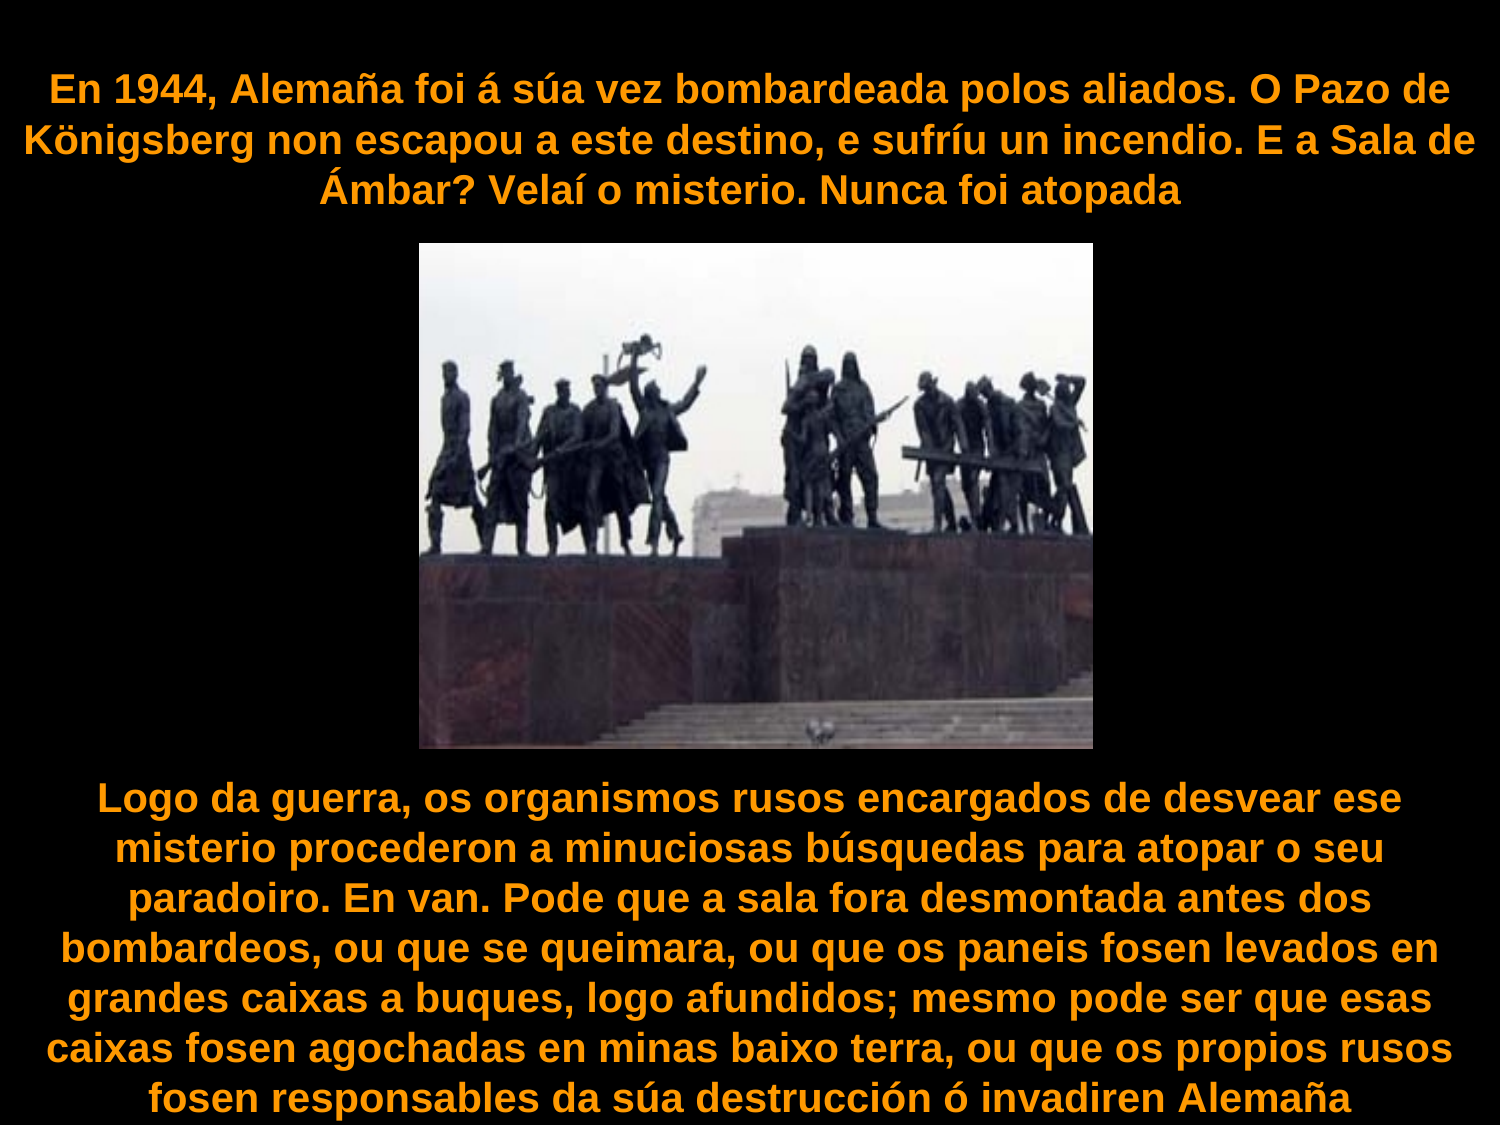

En 1944, Alemaña foi á súa vez bombardeada polos aliados. O Pazo de Königsberg non escapou a este destino, e sufríu un incendio. E a Sala de Ámbar? Velaí o misterio. Nunca foi atopada
Logo da guerra, os organismos rusos encargados de desvear ese misterio procederon a minuciosas búsquedas para atopar o seu paradoiro. En van. Pode que a sala fora desmontada antes dos bombardeos, ou que se queimara, ou que os paneis fosen levados en grandes caixas a buques, logo afundidos; mesmo pode ser que esas caixas fosen agochadas en minas baixo terra, ou que os propios rusos fosen responsables da súa destrucción ó invadiren Alemaña